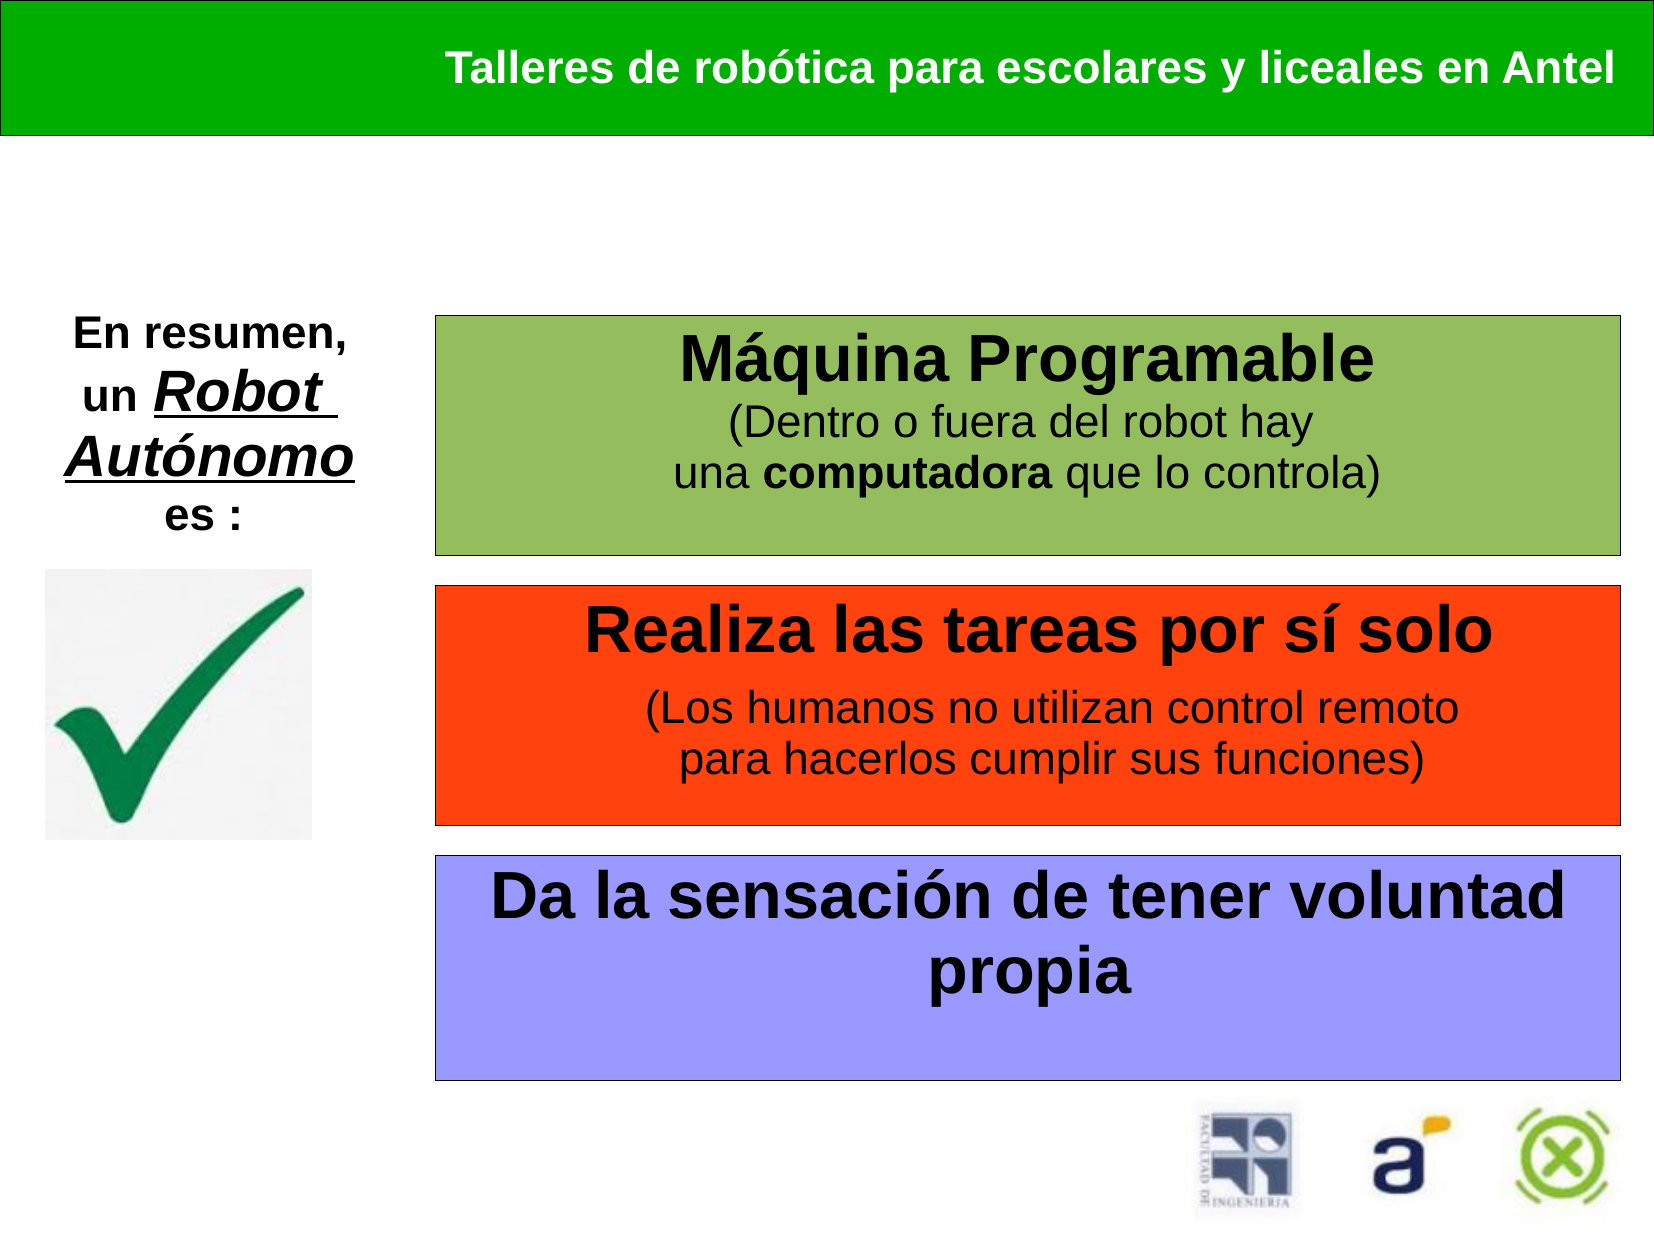

Talleres de robótica para escolares y liceales en Antel
En resumen, un Robot
Autónomo
es :
Máquina Programable
(Dentro o fuera del robot hay
una computadora que lo controla)
Realiza las tareas por sí solo
(Los humanos no utilizan control remoto
para hacerlos cumplir sus funciones)
Da la sensación de tener voluntad propia